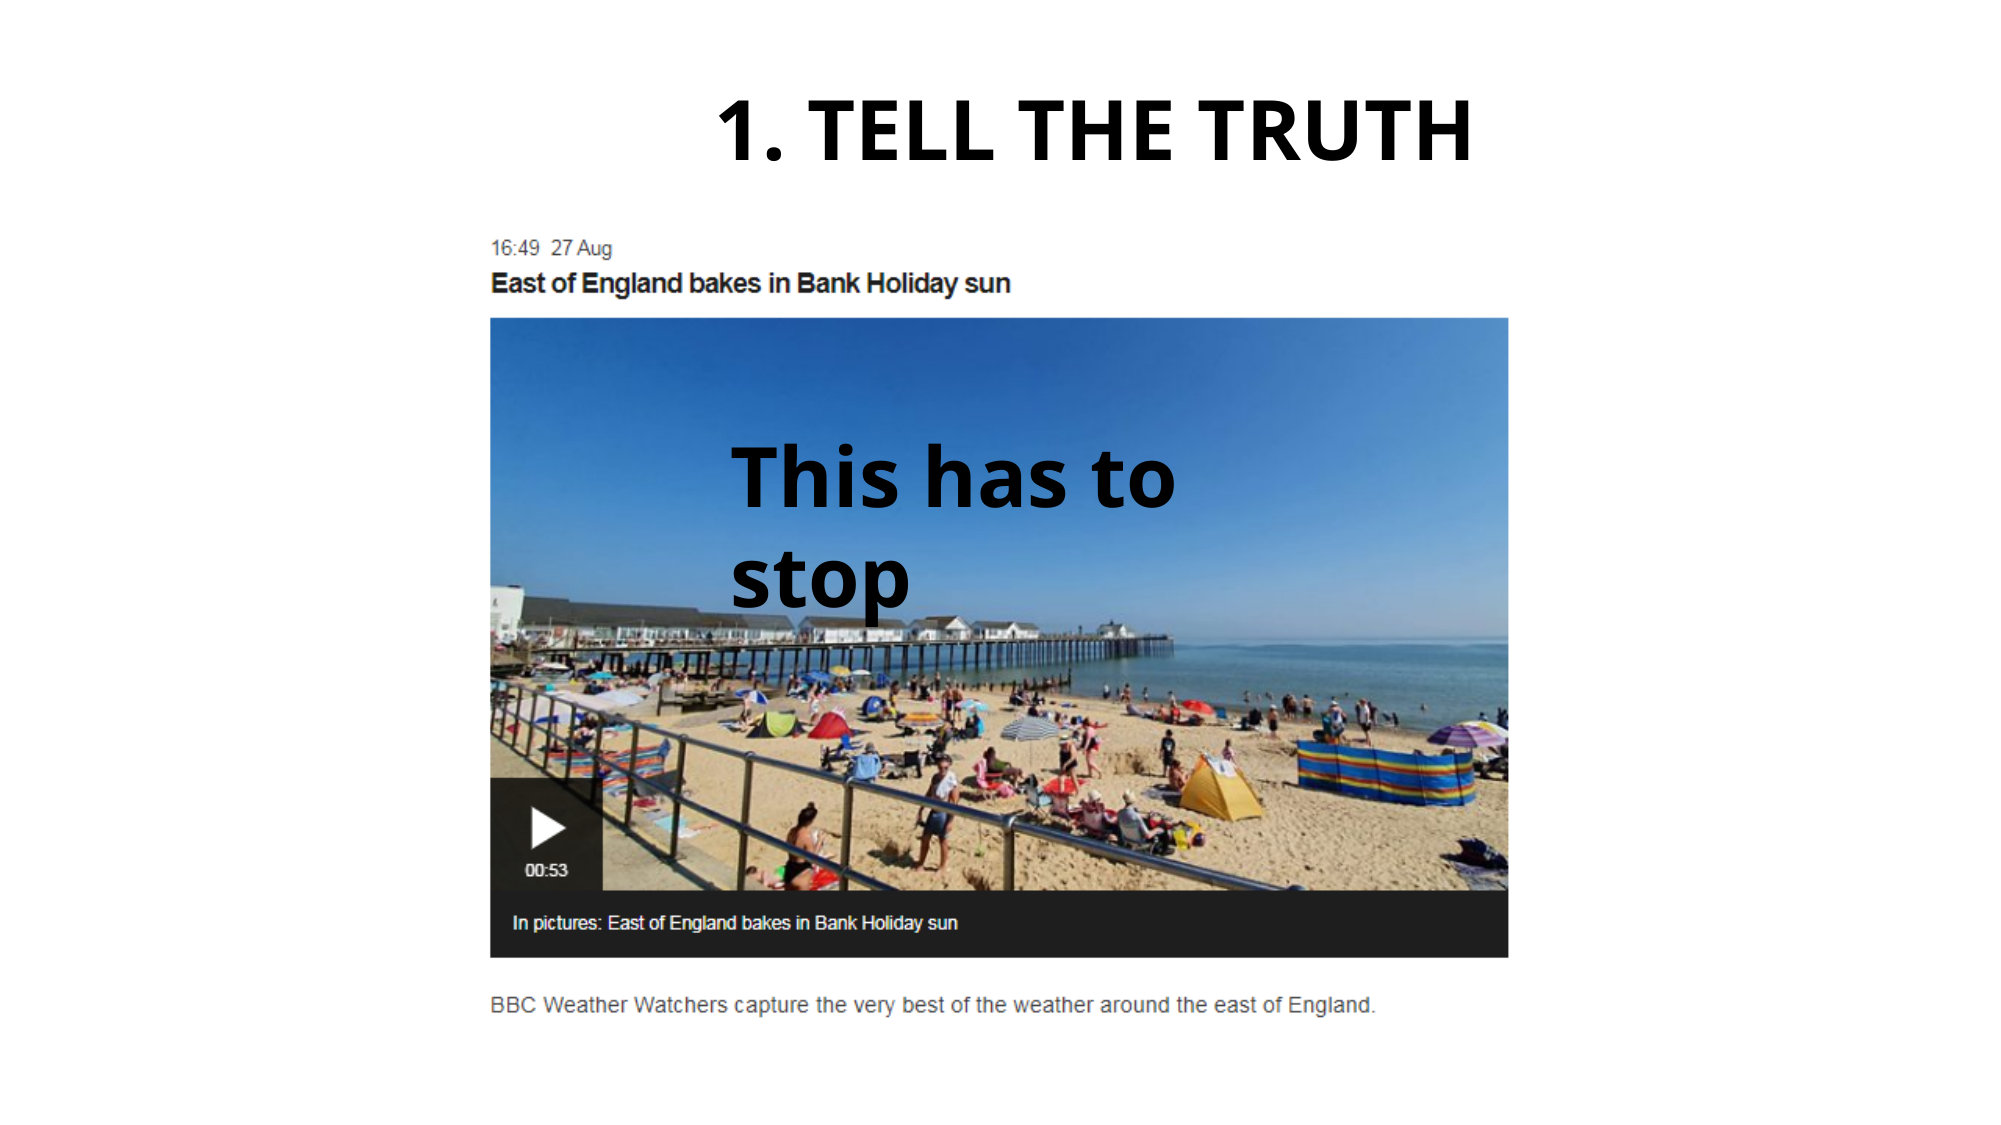

1. TELL THE TRUTH
This has to stop